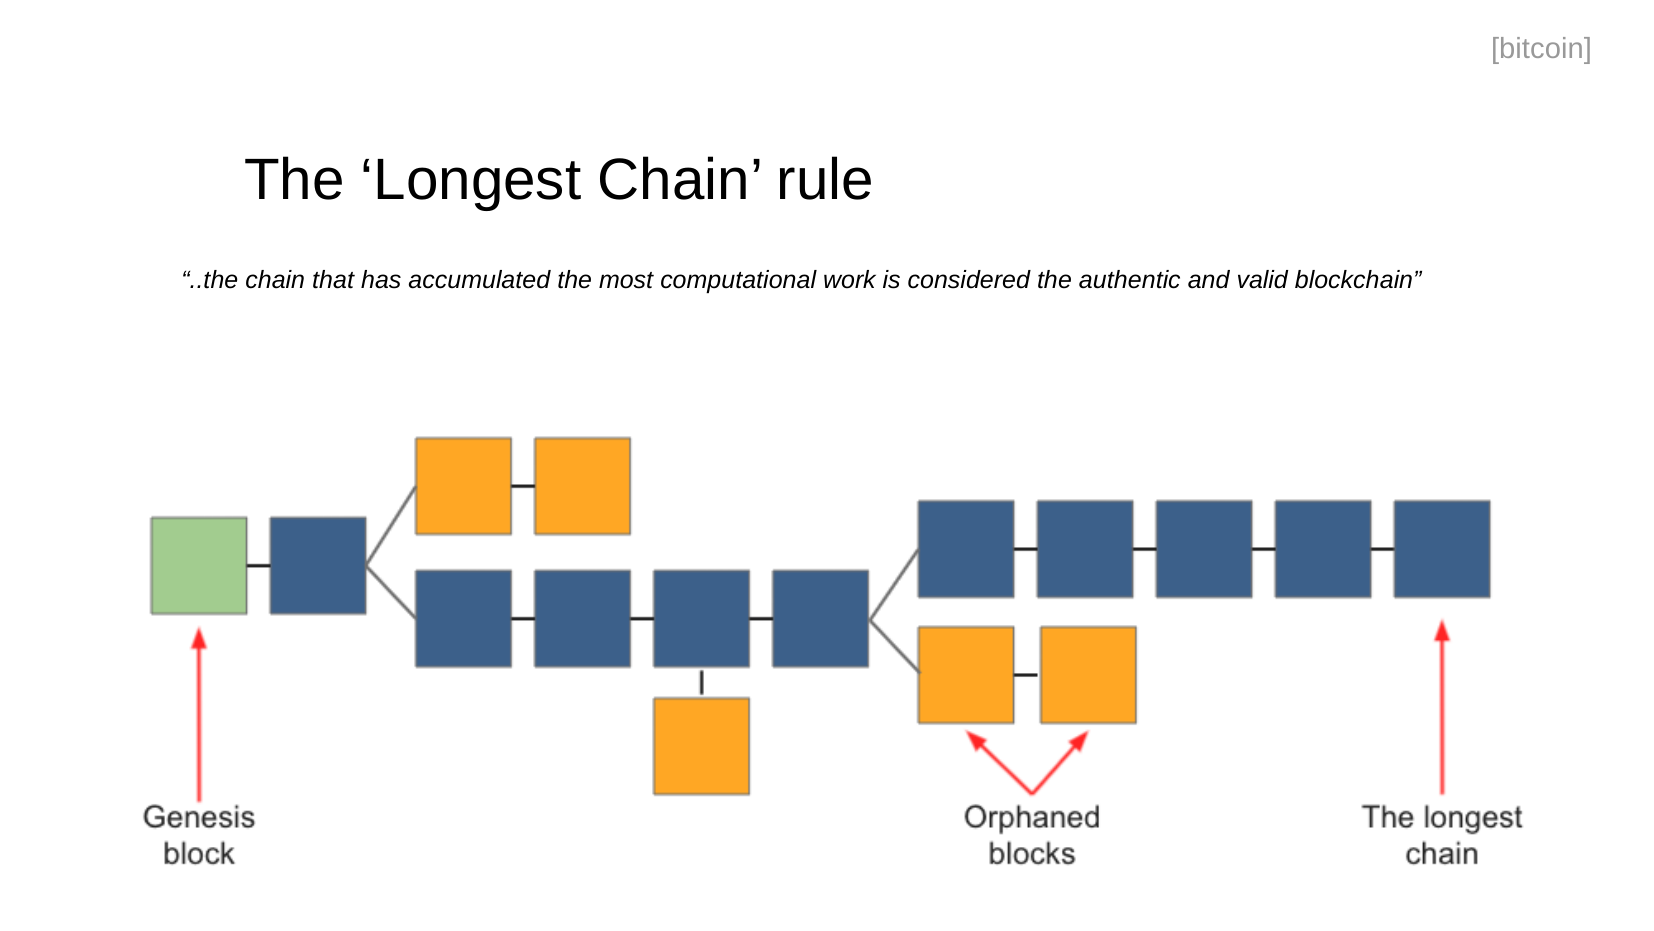

[bitcoin]
The ‘Longest Chain’ rule
“..the chain that has accumulated the most computational work is considered the authentic and valid blockchain”